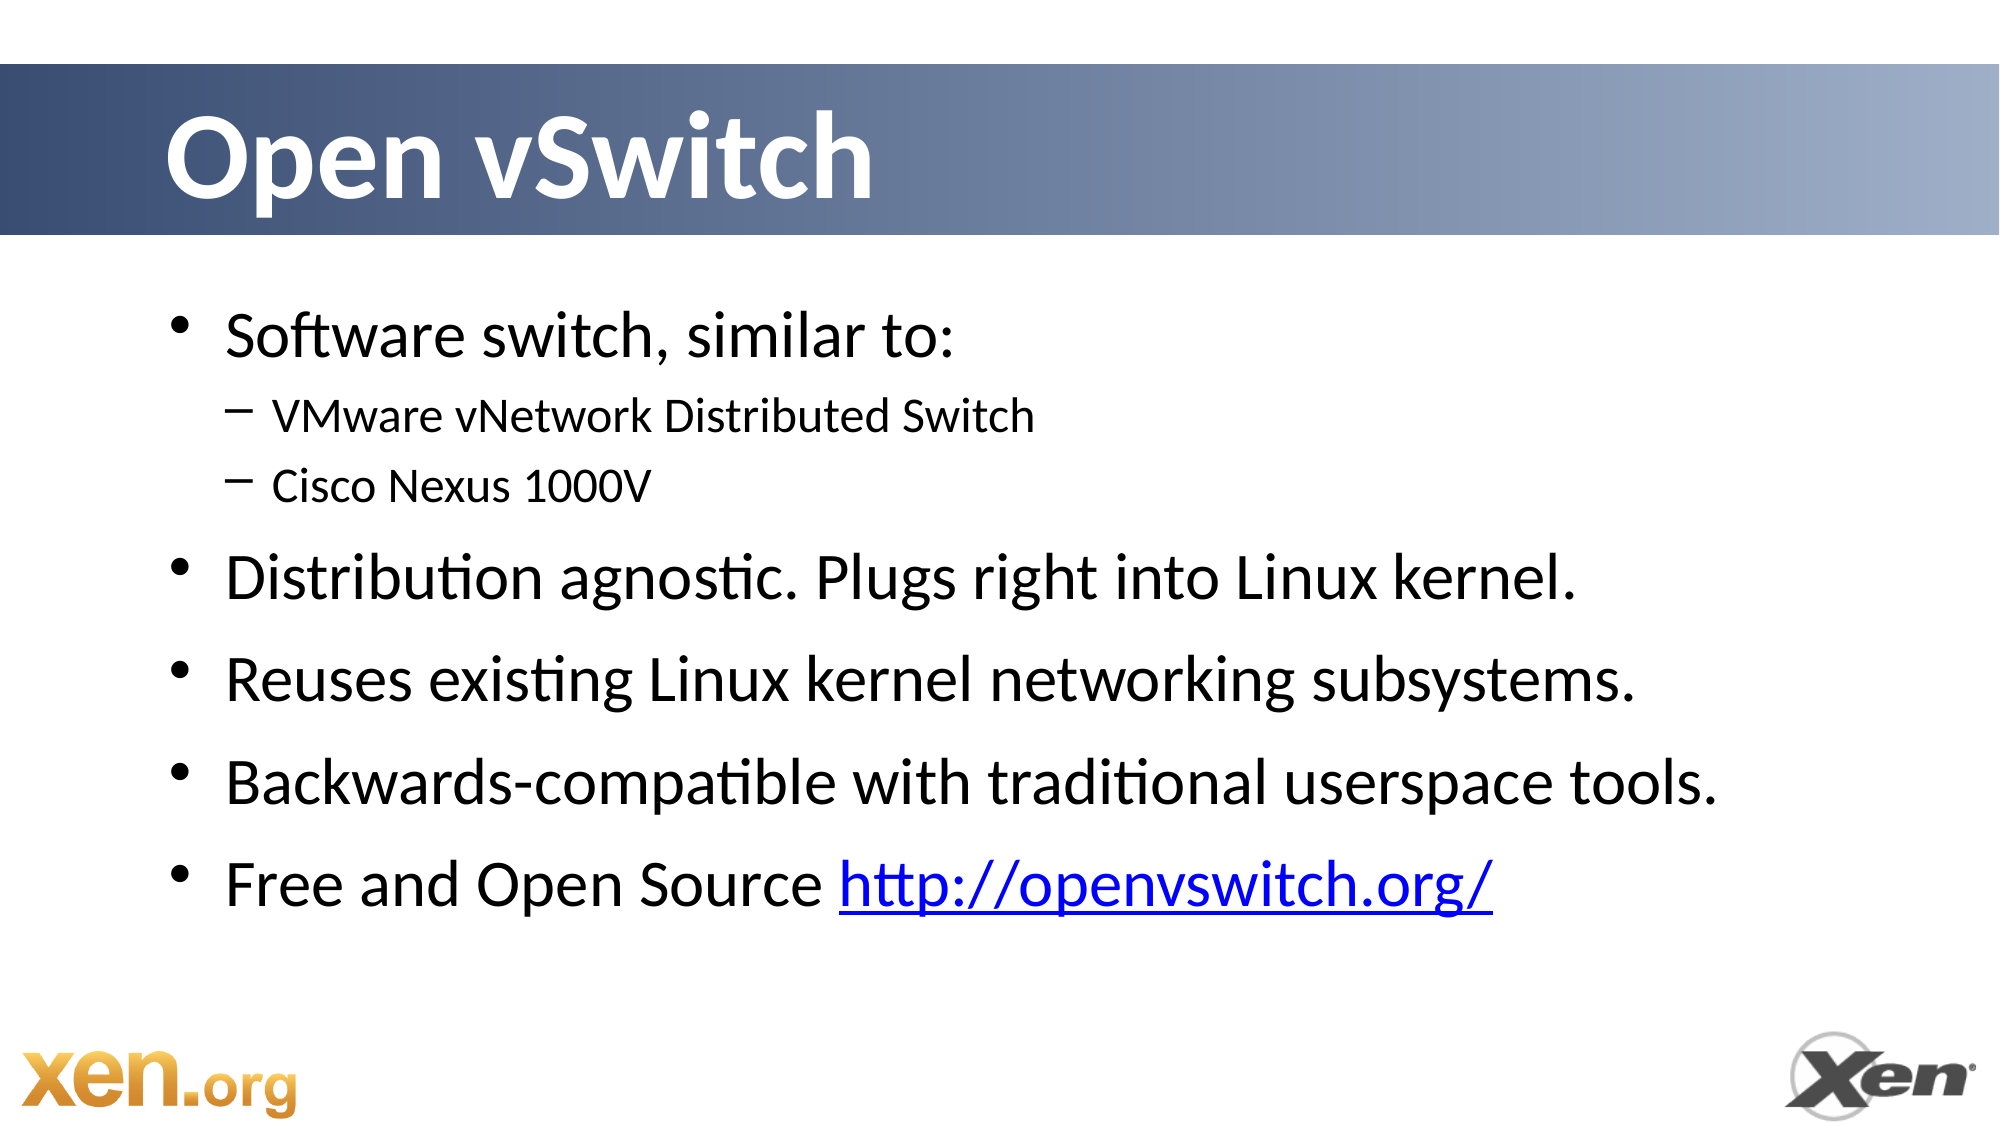

Open vSwitch
# Software switch, similar to:
VMware vNetwork Distributed Switch
Cisco Nexus 1000V
Distribution agnostic. Plugs right into Linux kernel.
Reuses existing Linux kernel networking subsystems.
Backwards-compatible with traditional userspace tools.
Free and Open Source http://openvswitch.org/